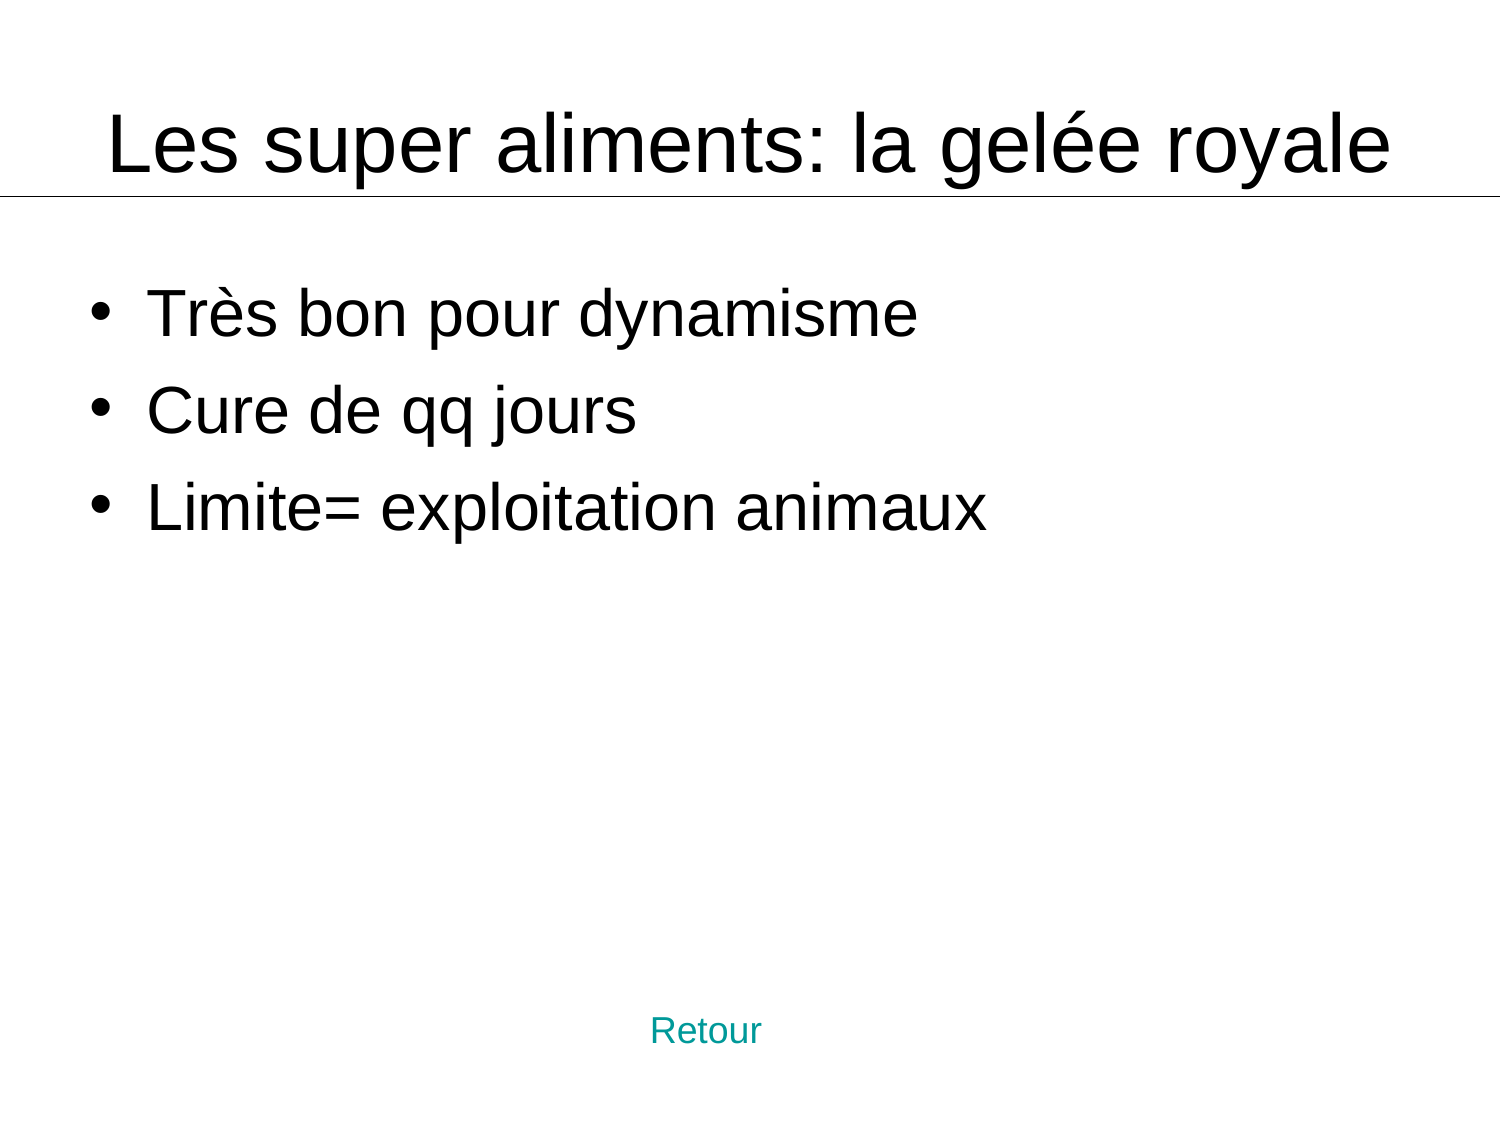

# Les super aliments: la gelée royale
Très bon pour dynamisme
Cure de qq jours
Limite= exploitation animaux
Retour